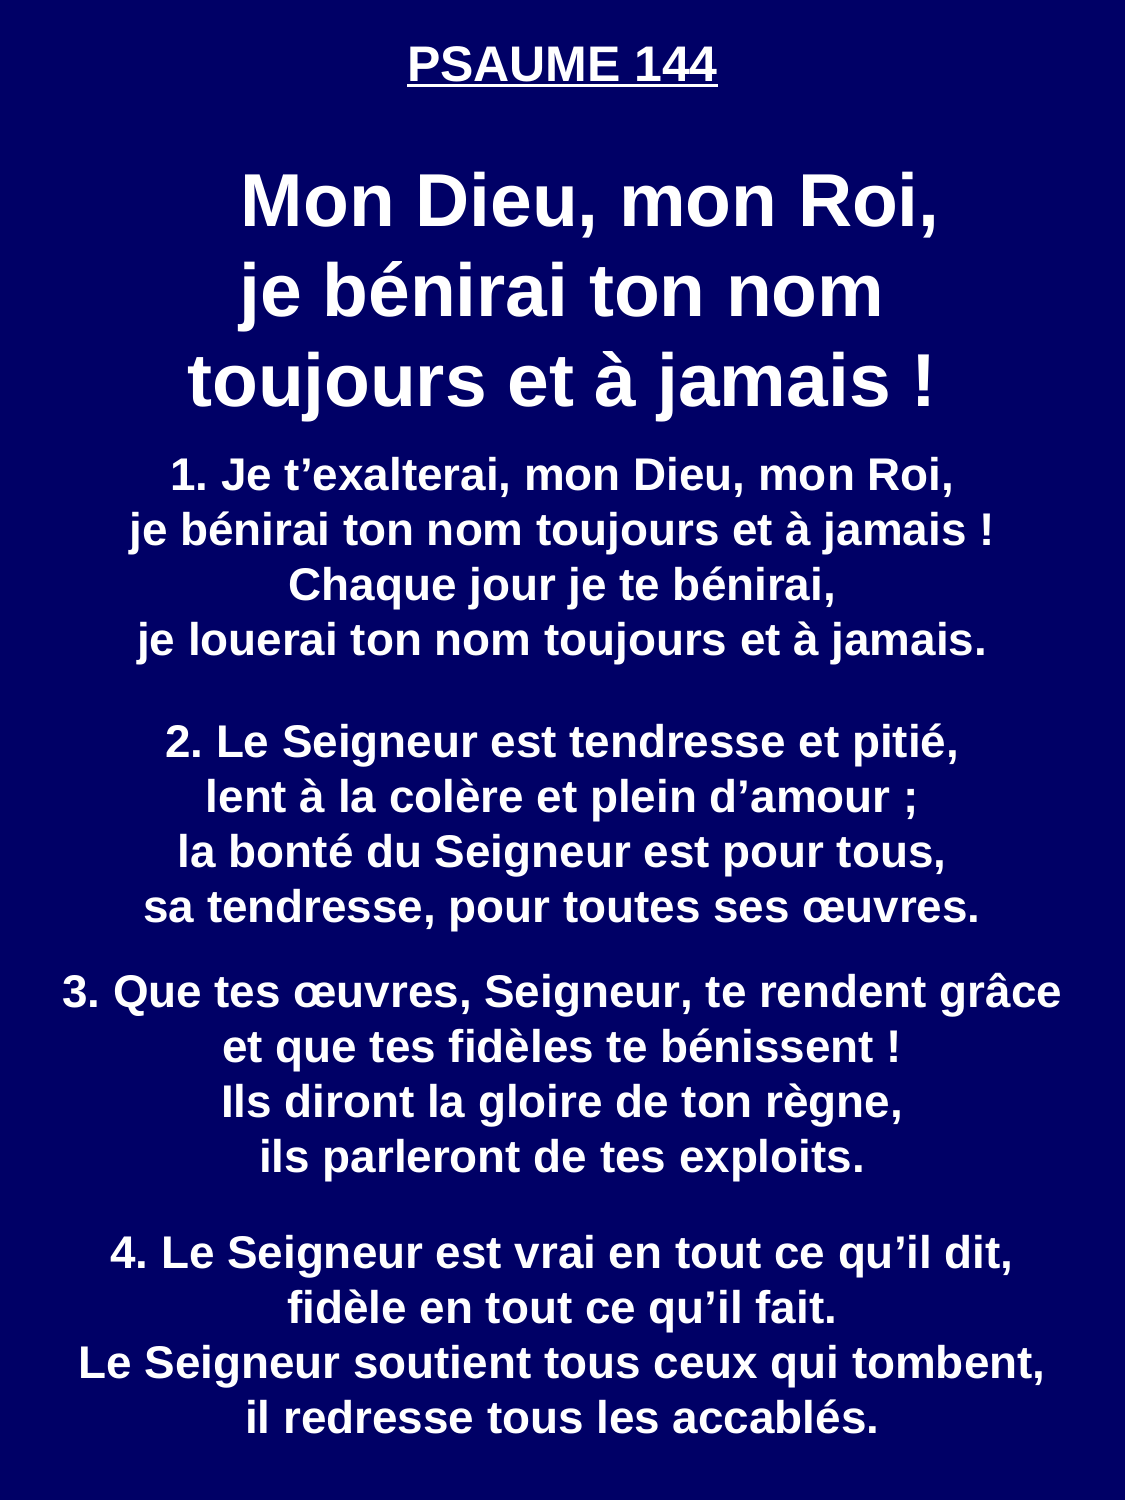

PSAUME 144
    Mon Dieu, mon Roi,
je bénirai ton nom
toujours et à jamais !
1. Je t’exalterai, mon Dieu, mon Roi,
je bénirai ton nom toujours et à jamais !
Chaque jour je te bénirai,
je louerai ton nom toujours et à jamais.
2. Le Seigneur est tendresse et pitié,
lent à la colère et plein d’amour ;
la bonté du Seigneur est pour tous,
sa tendresse, pour toutes ses œuvres.
3. Que tes œuvres, Seigneur, te rendent grâce
et que tes fidèles te bénissent !
Ils diront la gloire de ton règne,
ils parleront de tes exploits.
4. Le Seigneur est vrai en tout ce qu’il dit,
fidèle en tout ce qu’il fait.
Le Seigneur soutient tous ceux qui tombent,
il redresse tous les accablés.